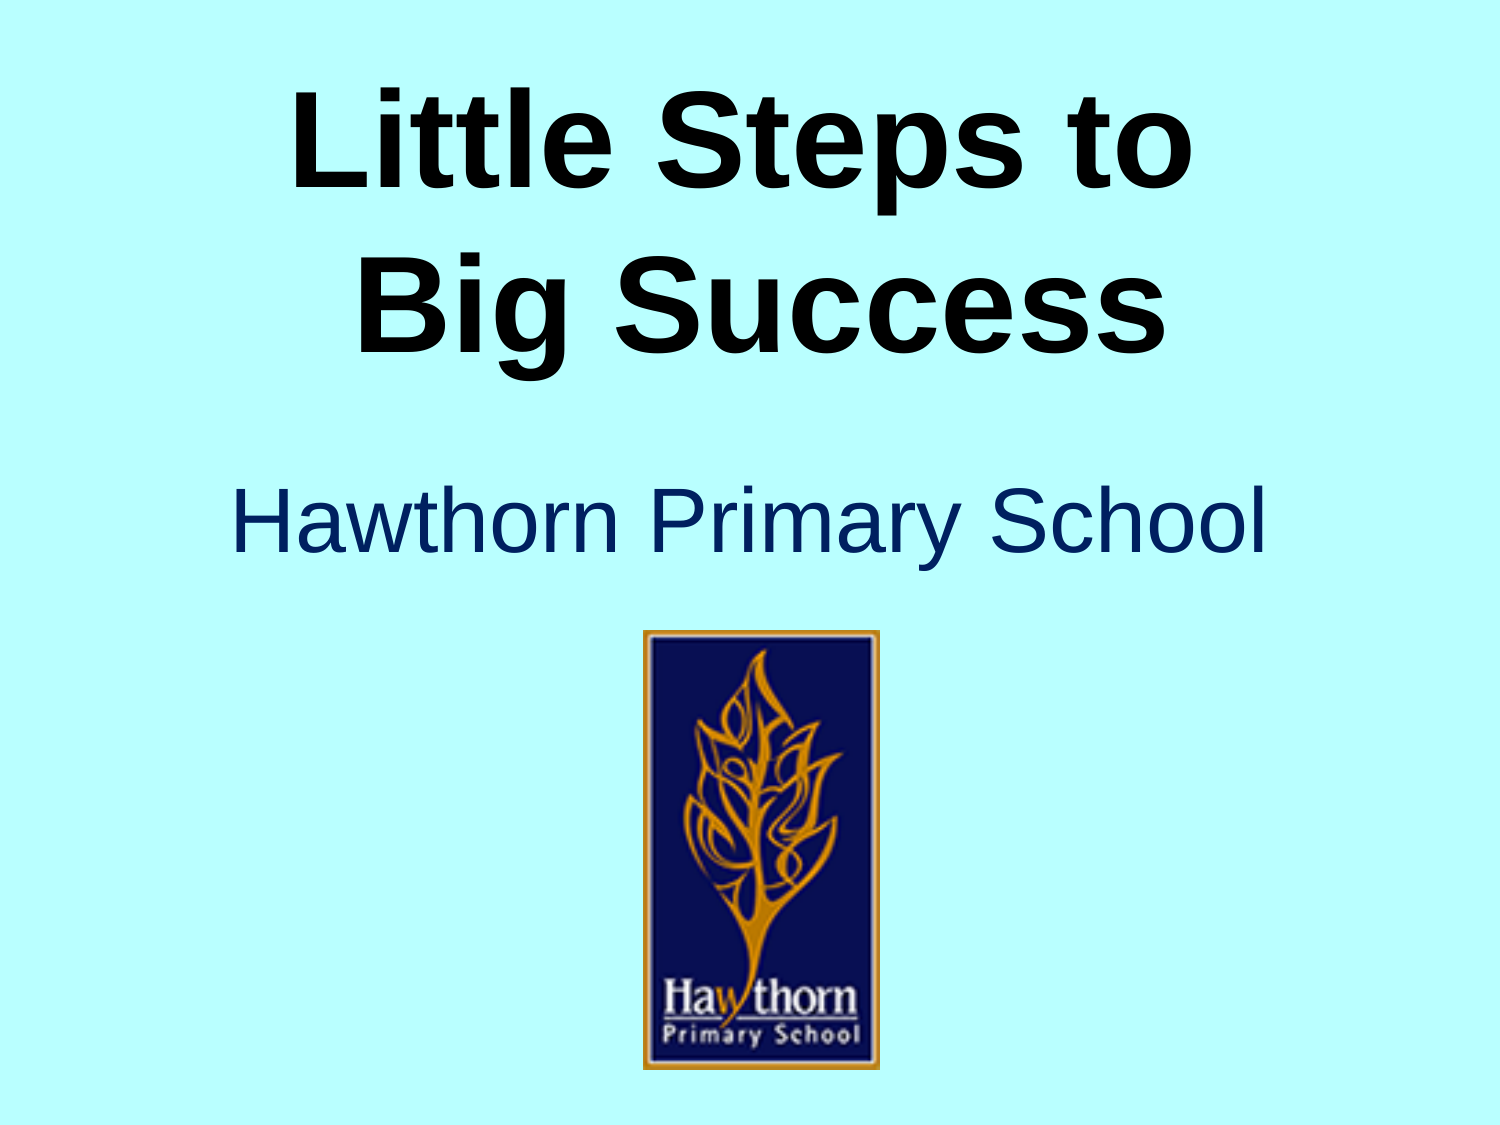

# Little Steps to Big Success
Hawthorn Primary School